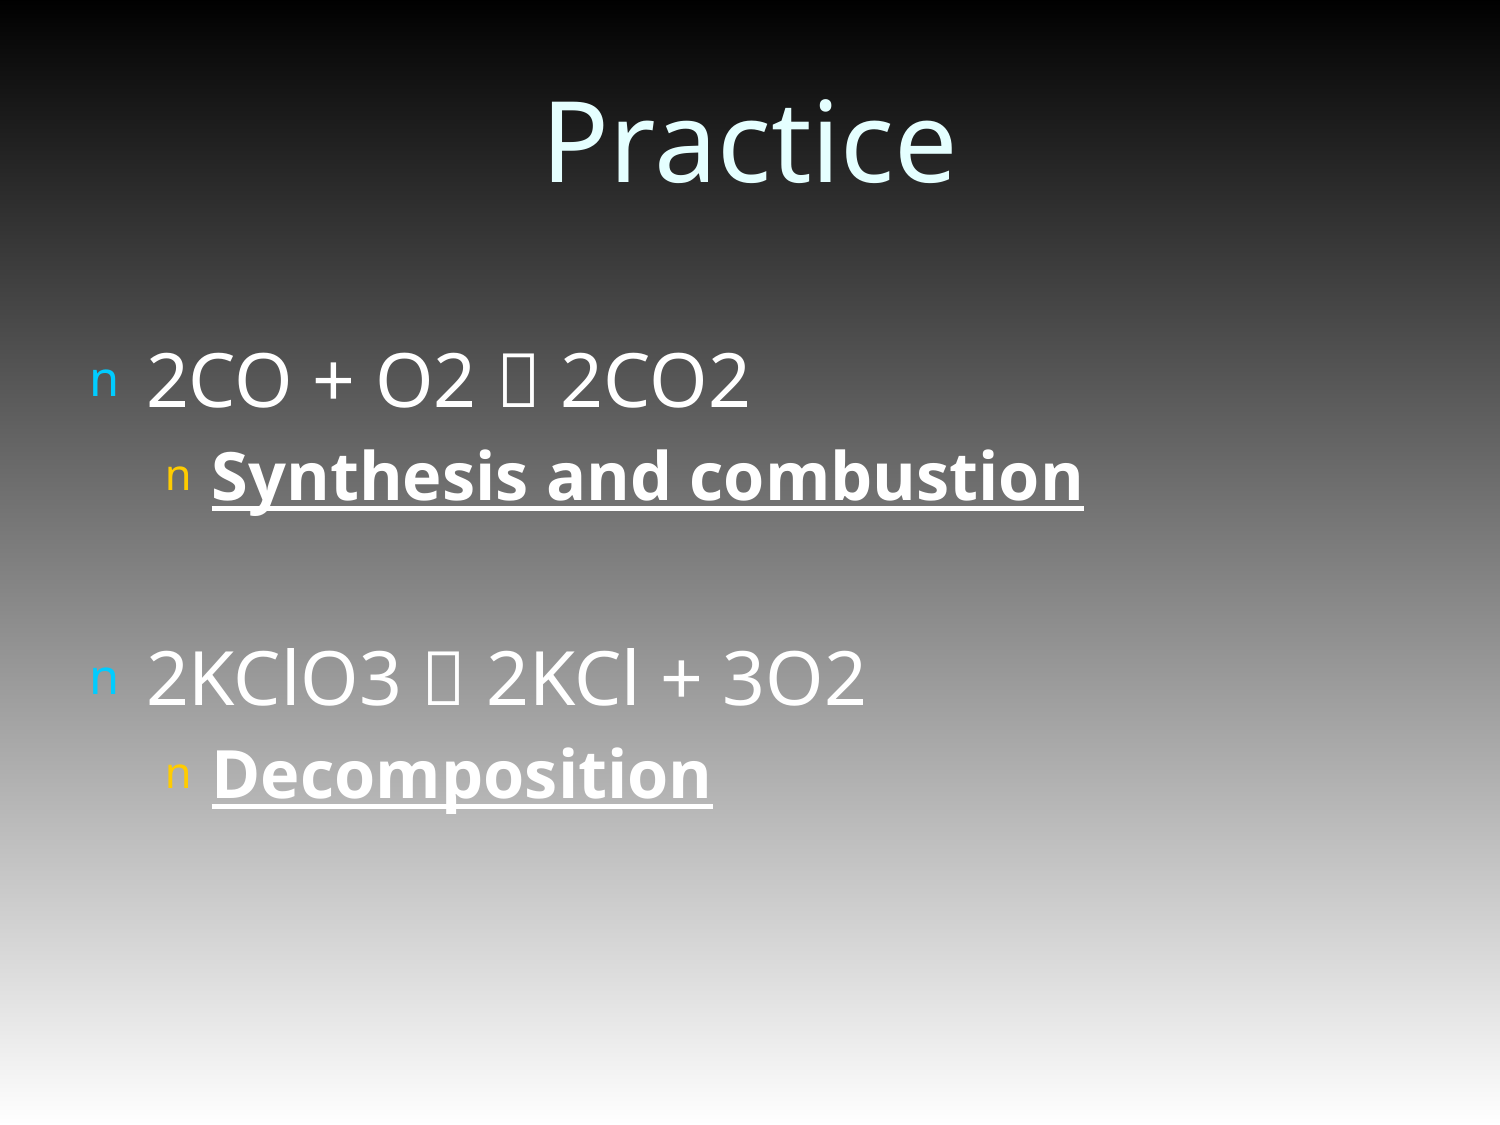

# Practice
2CO + O2  2CO2
Synthesis and combustion
2KClO3  2KCl + 3O2
Decomposition